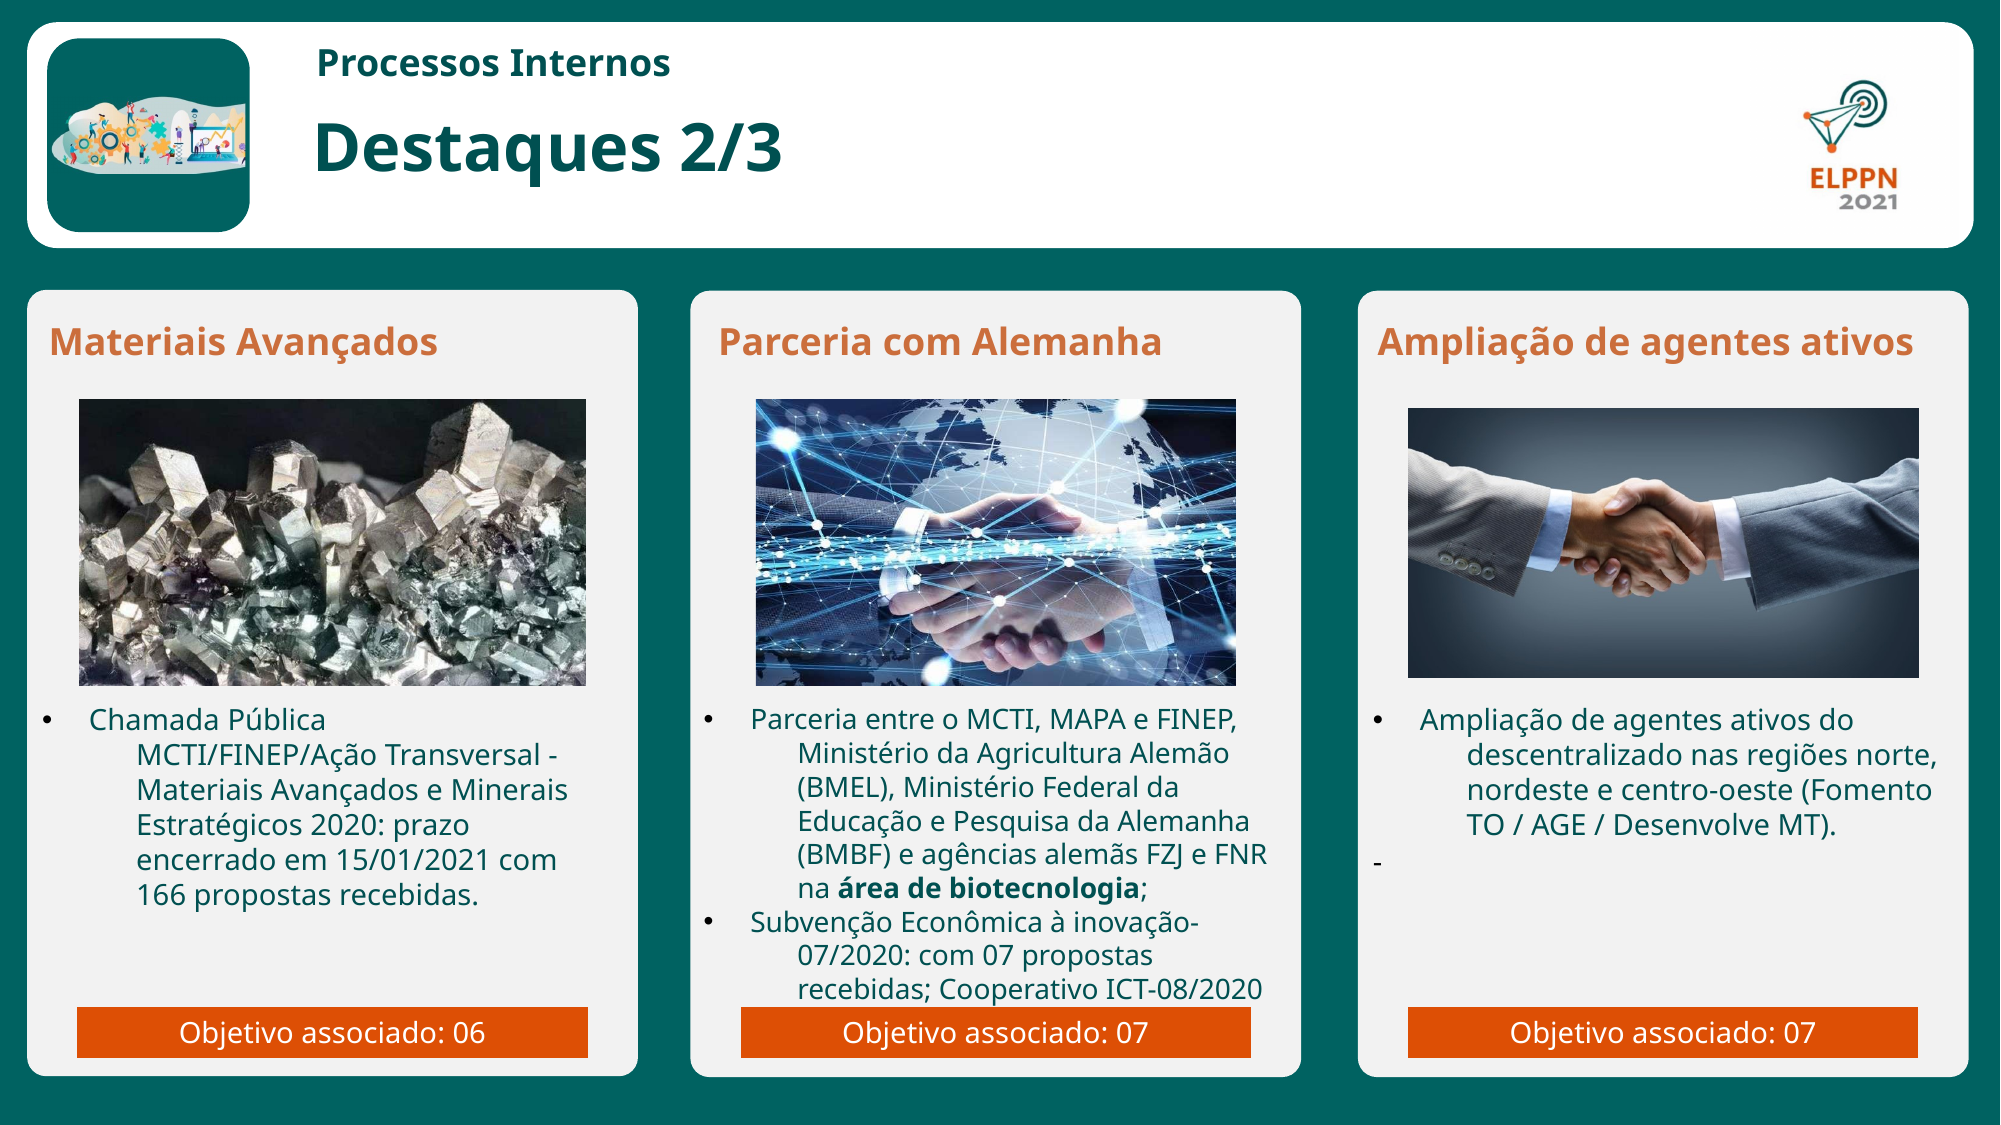

Processos Internos
Destaques 2/3
Materiais Avançados
Parceria com Alemanha
Ampliação de agentes ativos
Chamada Pública MCTI/FINEP/Ação Transversal - Materiais Avançados e Minerais Estratégicos 2020: prazo encerrado em 15/01/2021 com 166 propostas recebidas.
Parceria entre o MCTI, MAPA e FINEP, Ministério da Agricultura Alemão (BMEL), Ministério Federal da Educação e Pesquisa da Alemanha (BMBF) e agências alemãs FZJ e FNR na área de biotecnologia;
Subvenção Econômica à inovação- 07/2020: com 07 propostas recebidas; Cooperativo ICT-08/2020 com 40 propostas recebidas.
Ampliação de agentes ativos do descentralizado nas regiões norte, nordeste e centro-oeste (Fomento TO / AGE / Desenvolve MT).
Objetivo associado: 06
Objetivo associado: 07
Objetivo associado: 07